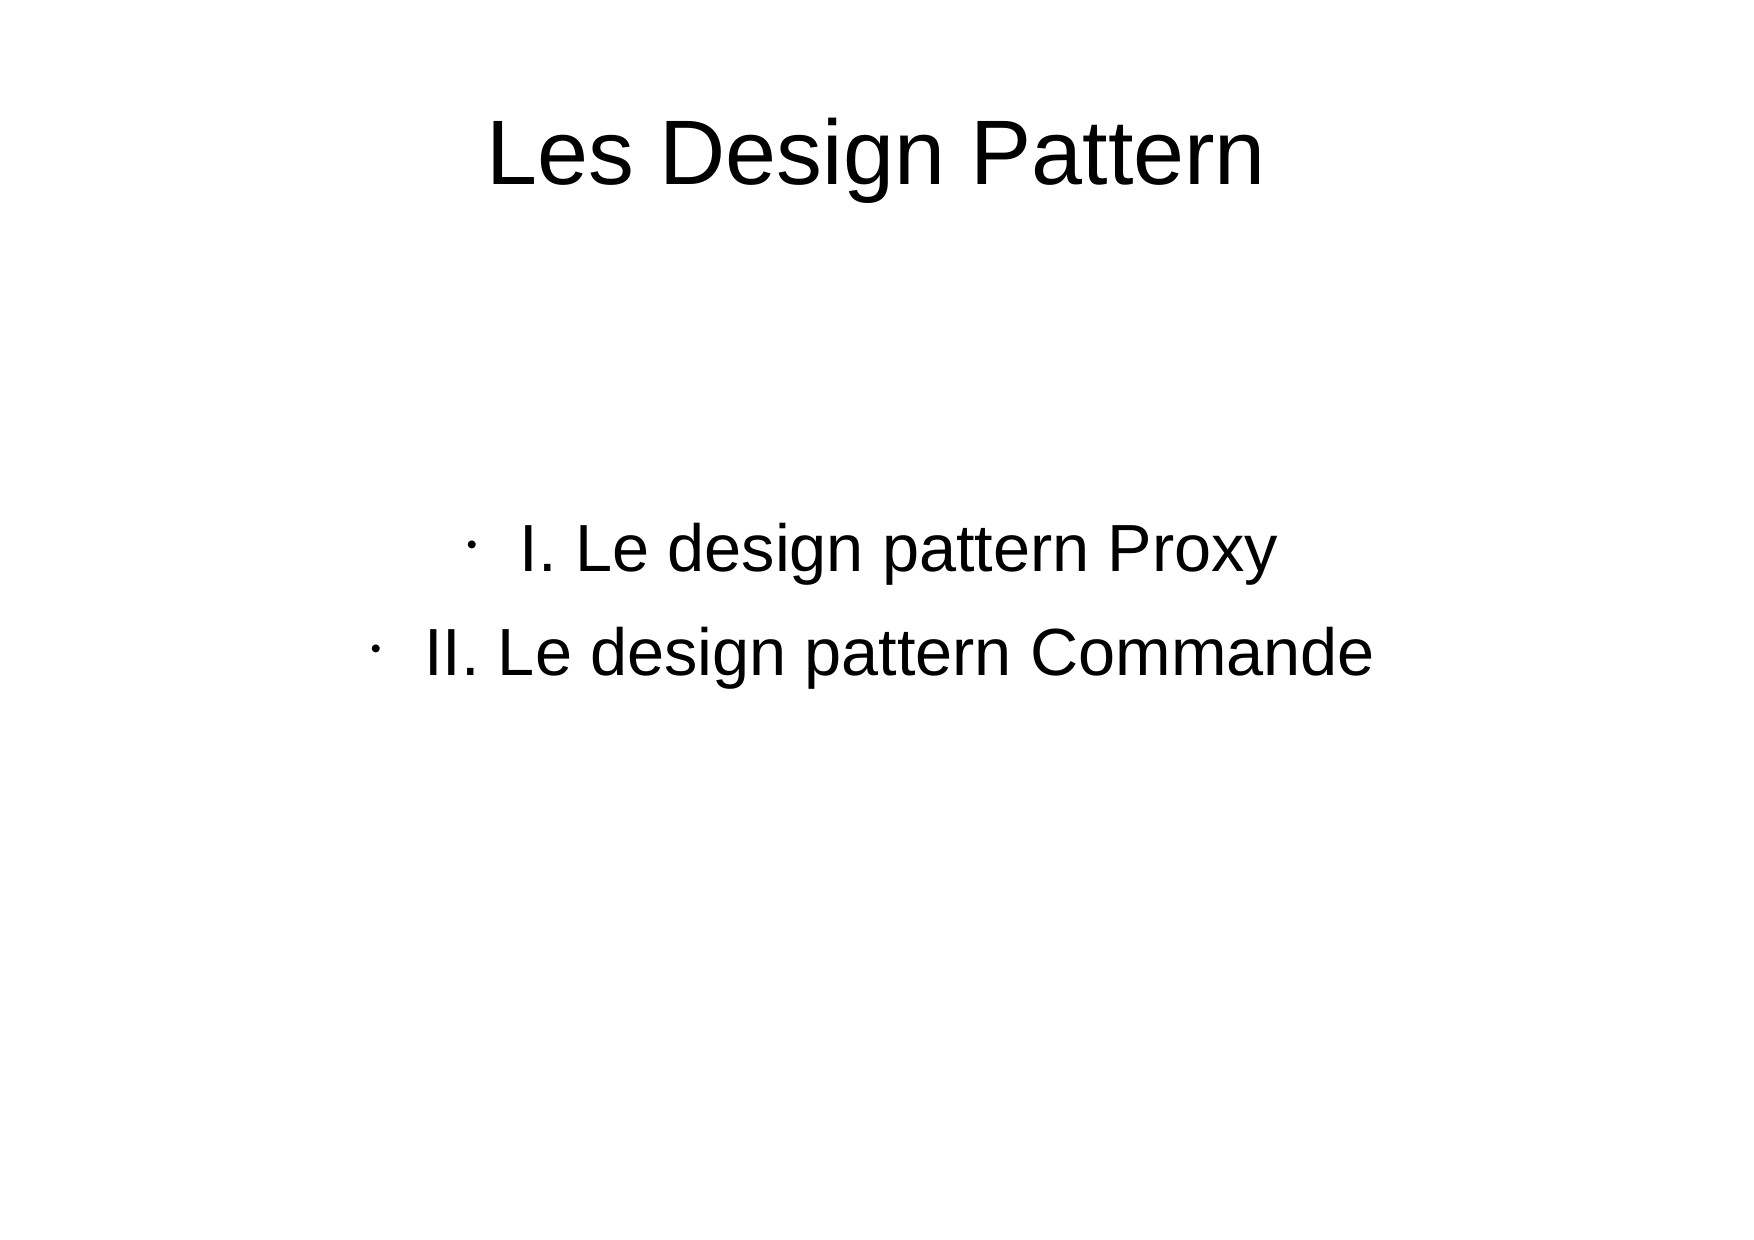

# Les Design Pattern
I. Le design pattern Proxy
II. Le design pattern Commande